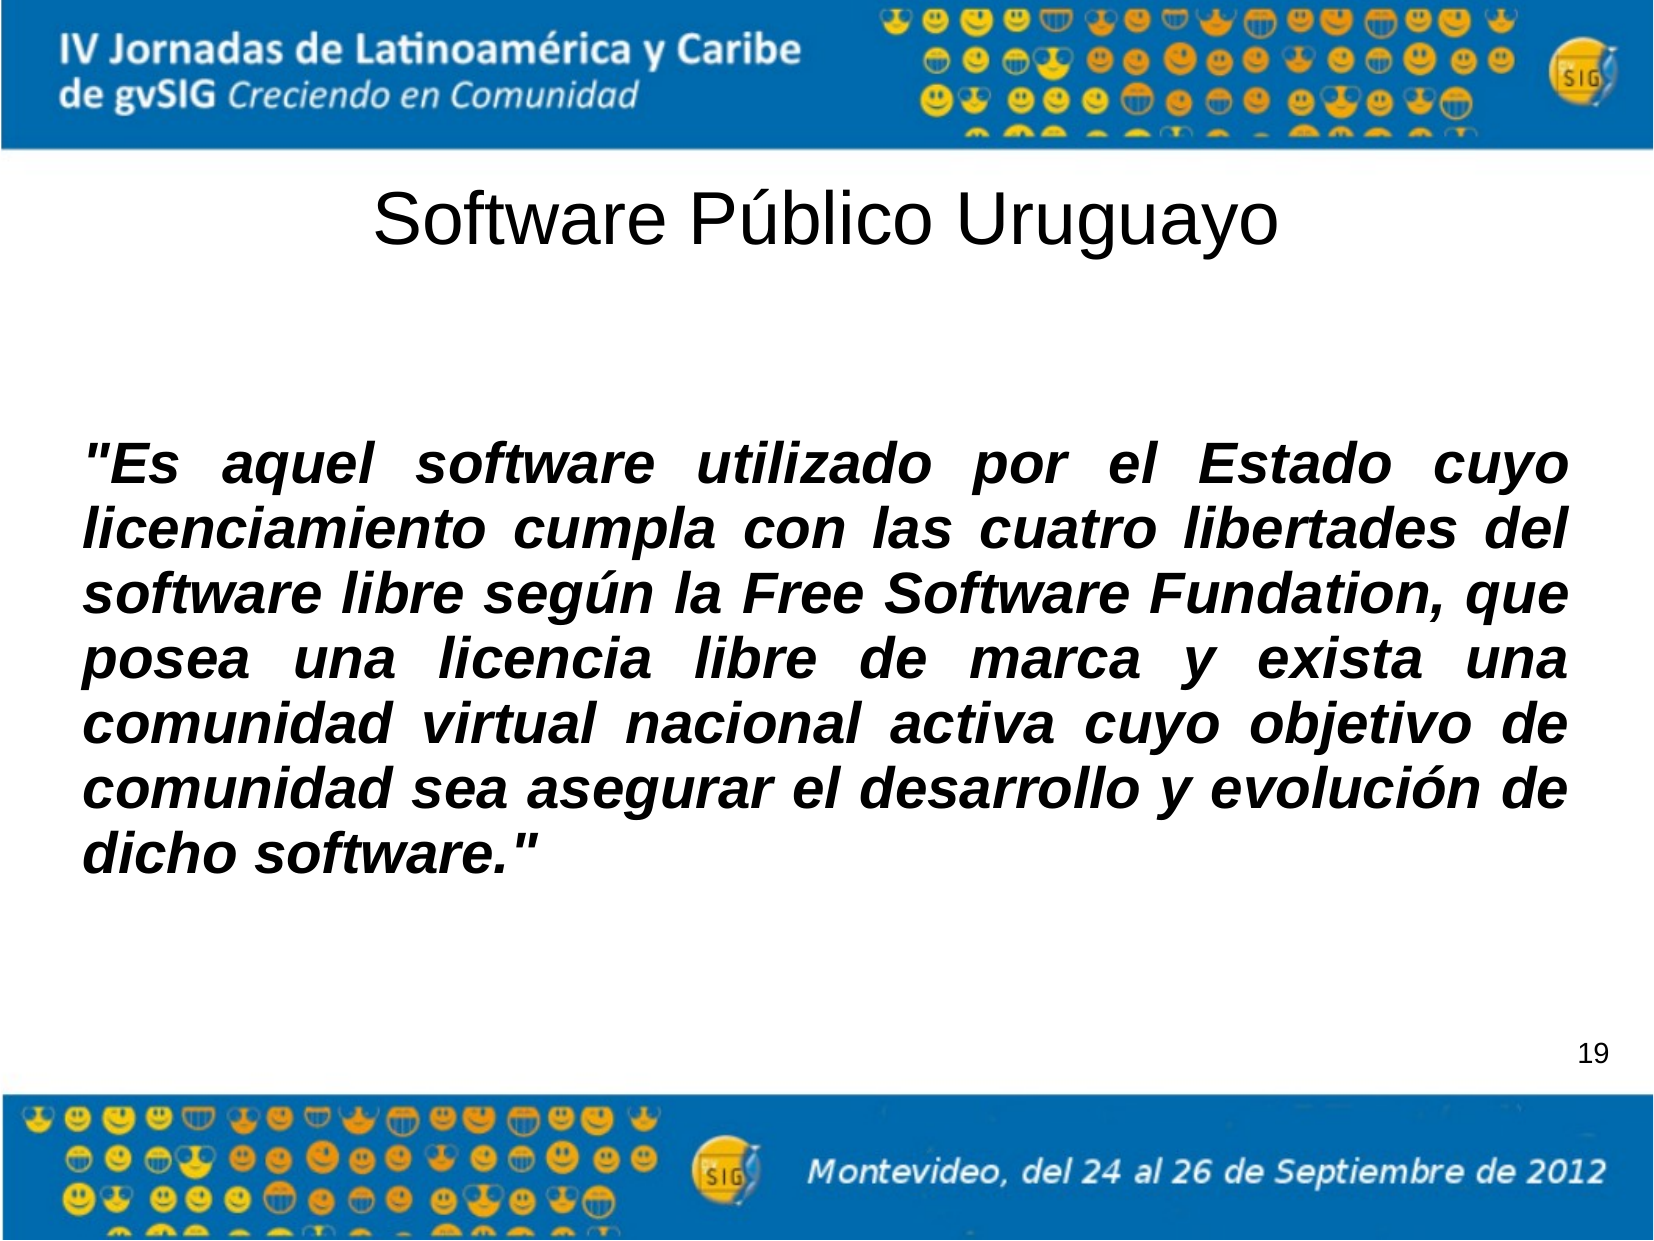

# Software Público Uruguayo
"Es aquel software utilizado por el Estado cuyo licenciamiento cumpla con las cuatro libertades del software libre según la Free Software Fundation, que posea una licencia libre de marca y exista una comunidad virtual nacional activa cuyo objetivo de comunidad sea asegurar el desarrollo y evolución de dicho software."
19